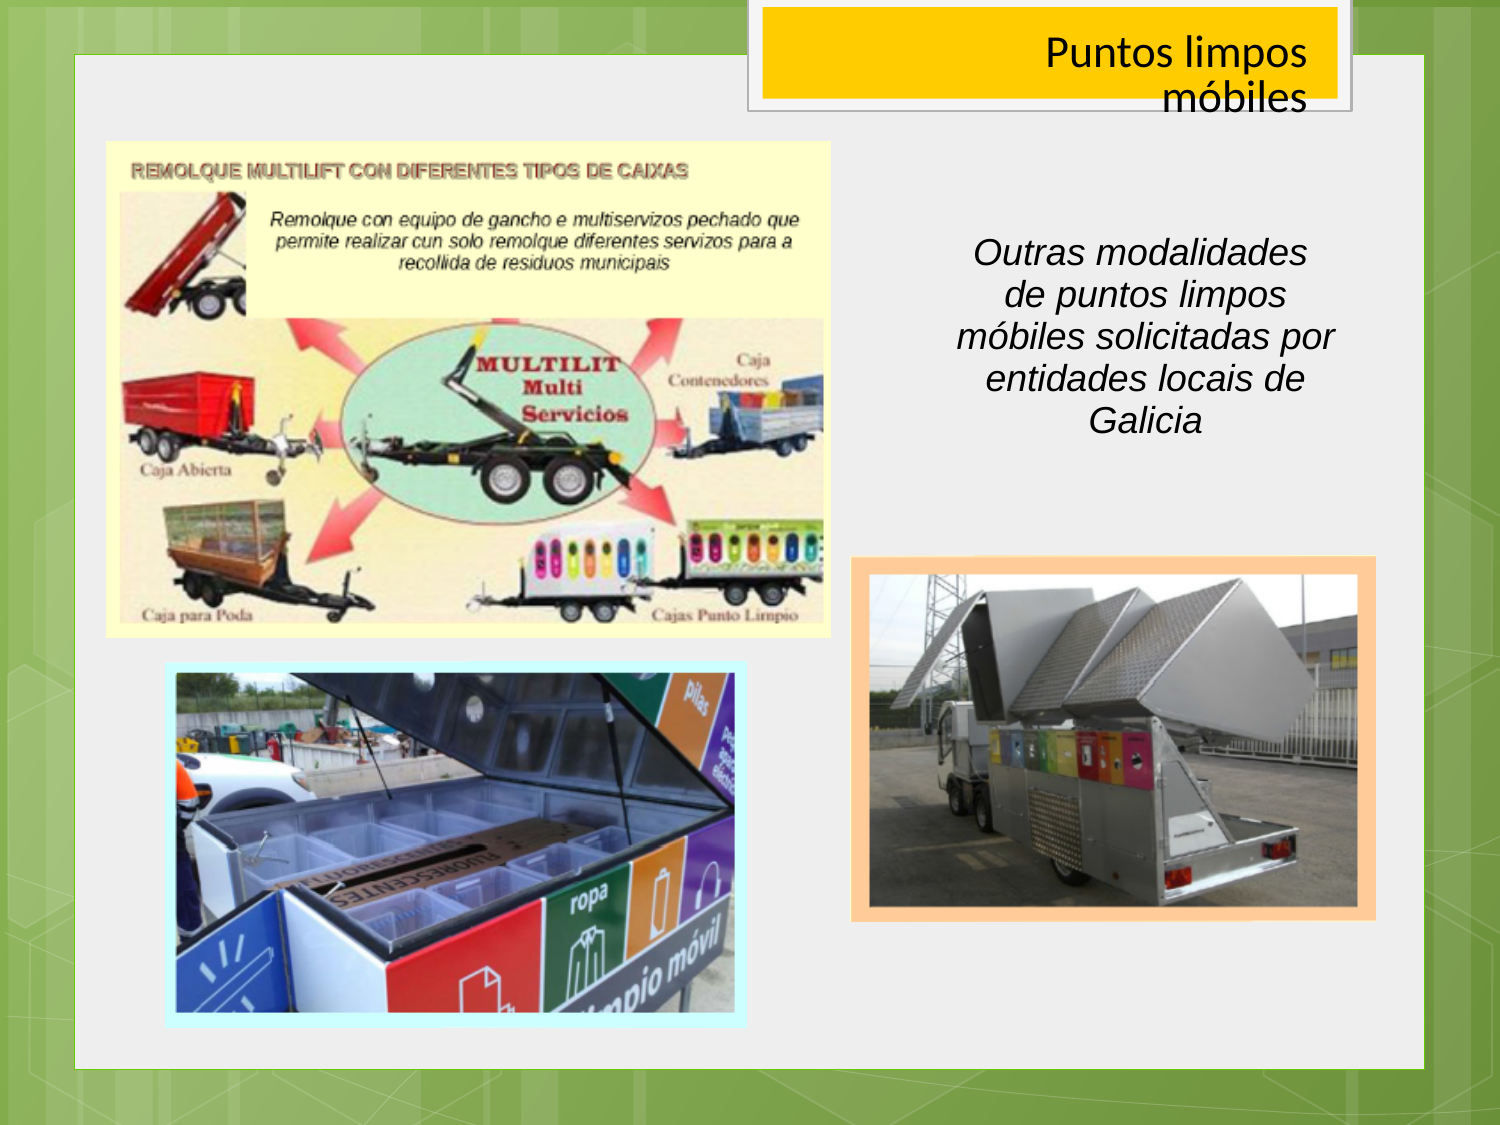

Puntos limpos móbiles
Outras modalidades
de puntos limpos móbiles solicitadas por entidades locais de Galicia